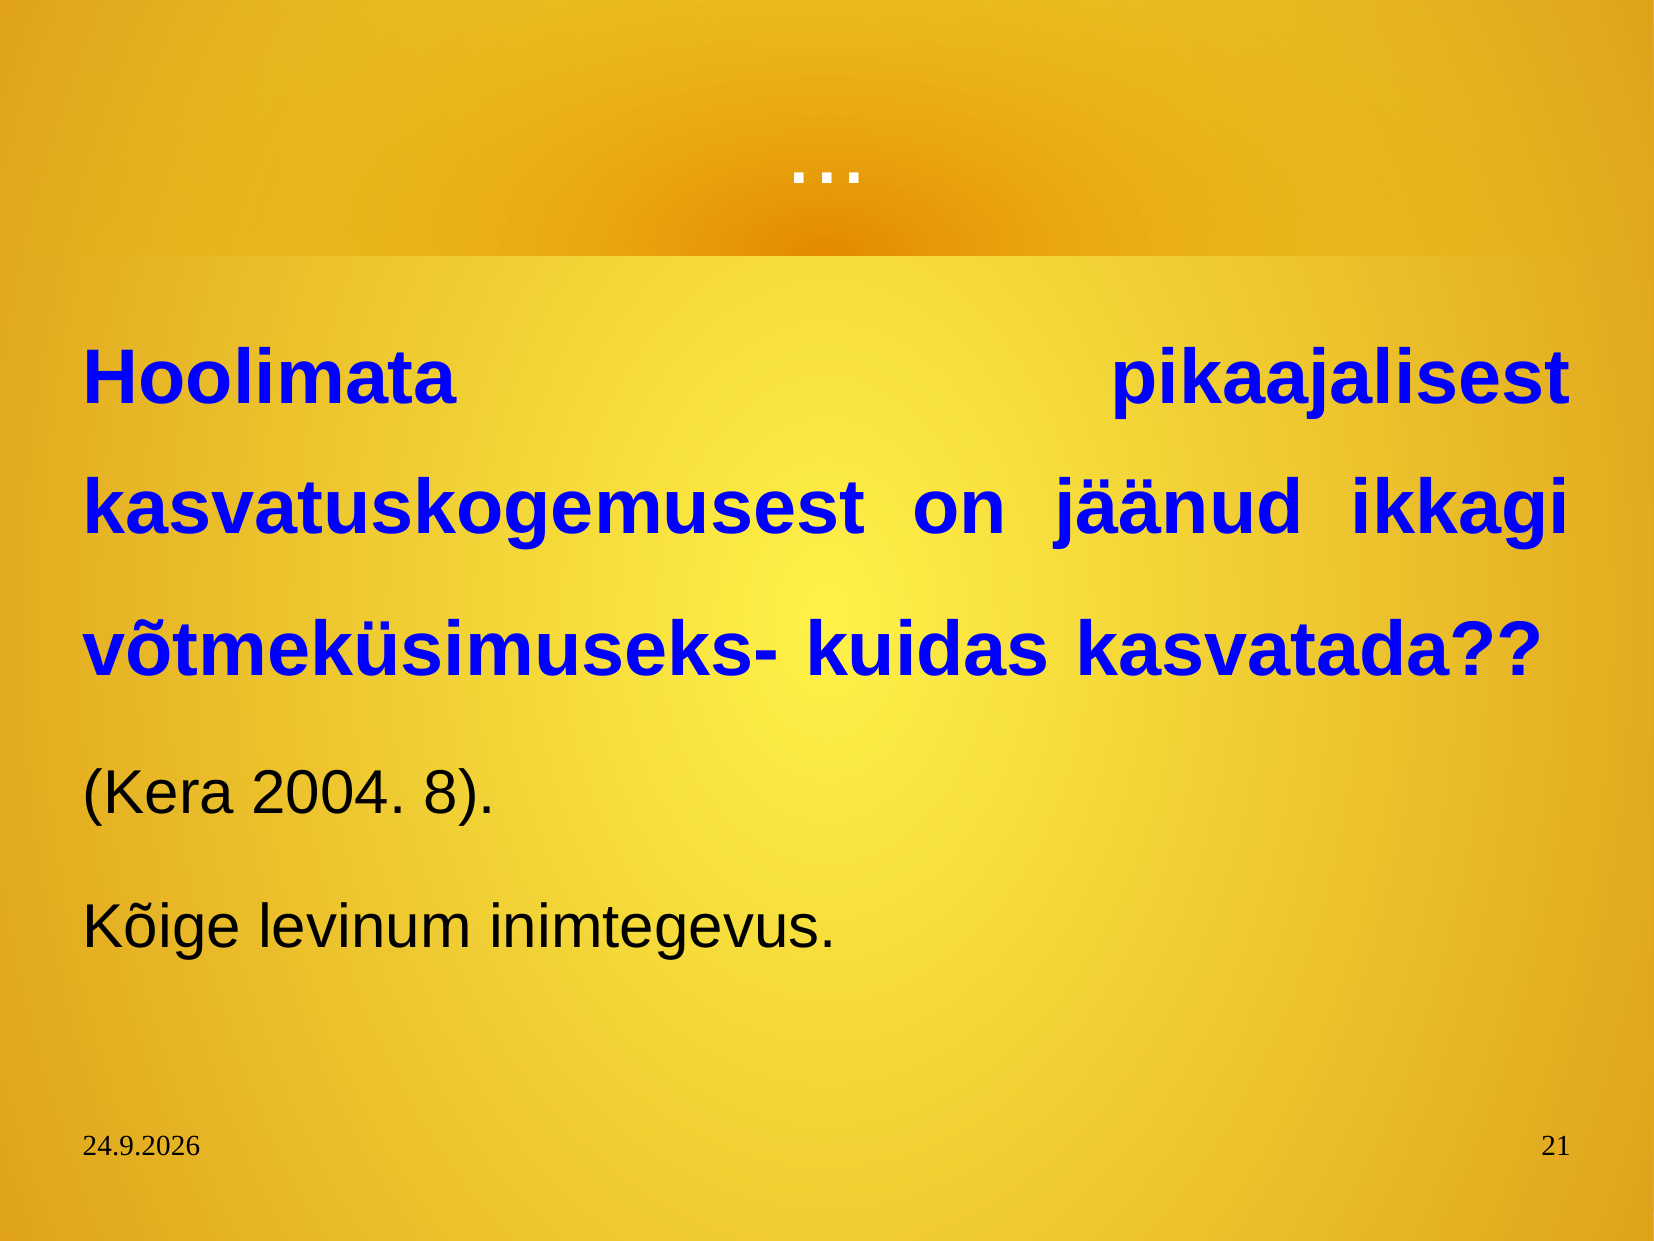

# ...
Hoolimata pikaajalisest kasvatuskogemusest on jäänud ikkagi võtmeküsimuseks- kuidas kasvatada??
(Kera 2004. 8).
Kõige levinum inimtegevus.
21